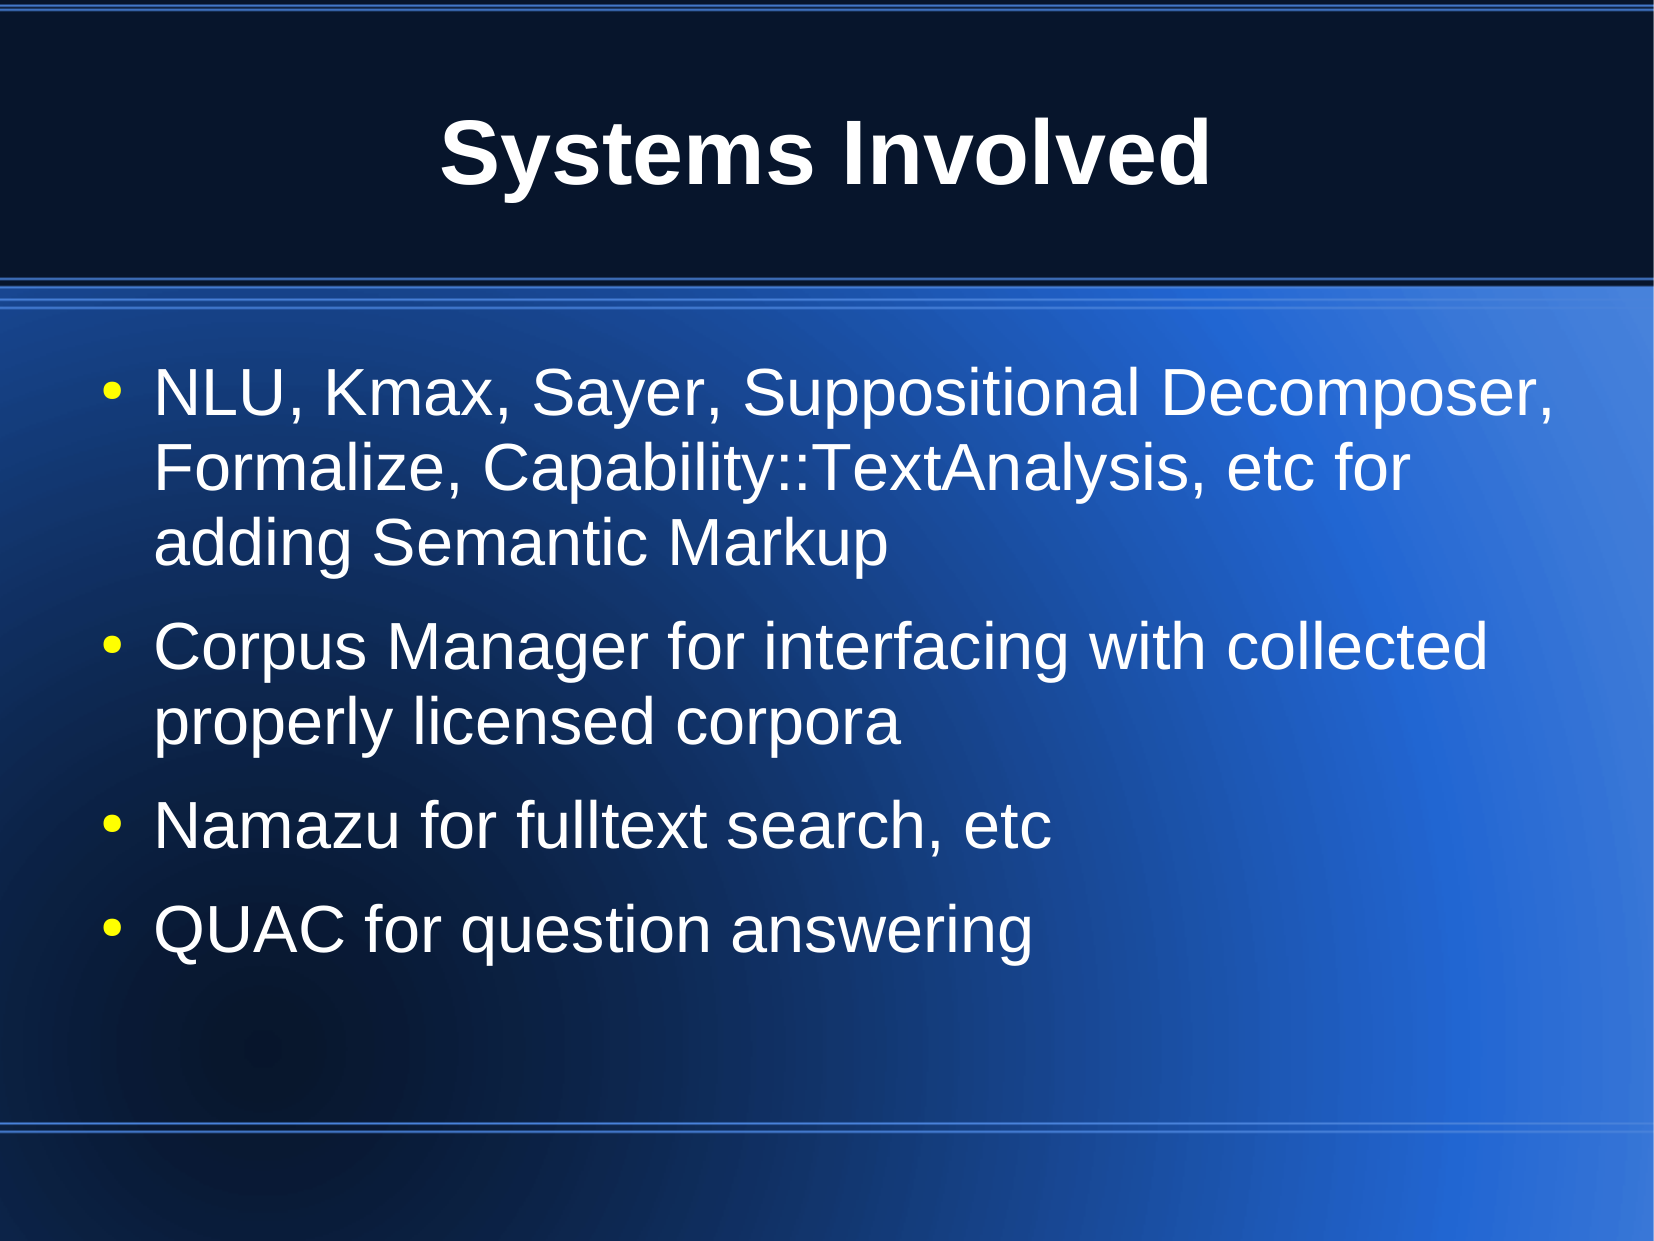

# Systems Involved
NLU, Kmax, Sayer, Suppositional Decomposer, Formalize, Capability::TextAnalysis, etc for adding Semantic Markup
Corpus Manager for interfacing with collected properly licensed corpora
Namazu for fulltext search, etc
QUAC for question answering